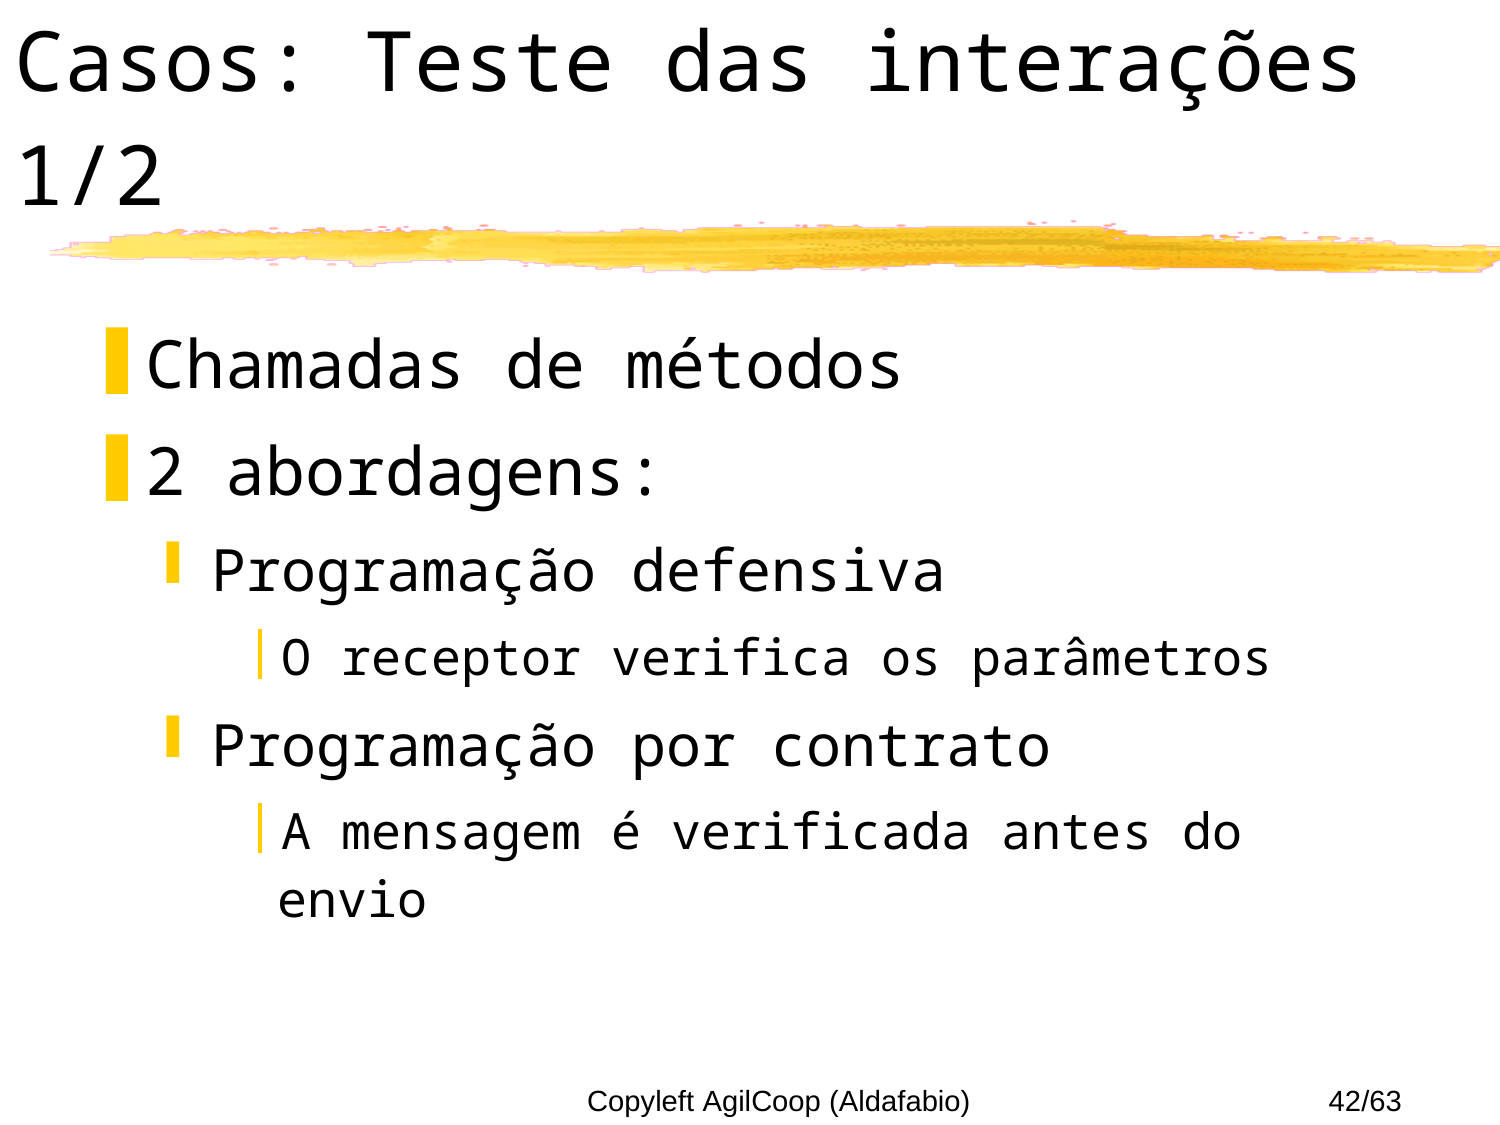

# Casos: Teste das interações 1/2
Chamadas de métodos
2 abordagens:
Programação defensiva
O receptor verifica os parâmetros
Programação por contrato
A mensagem é verificada antes do envio
42